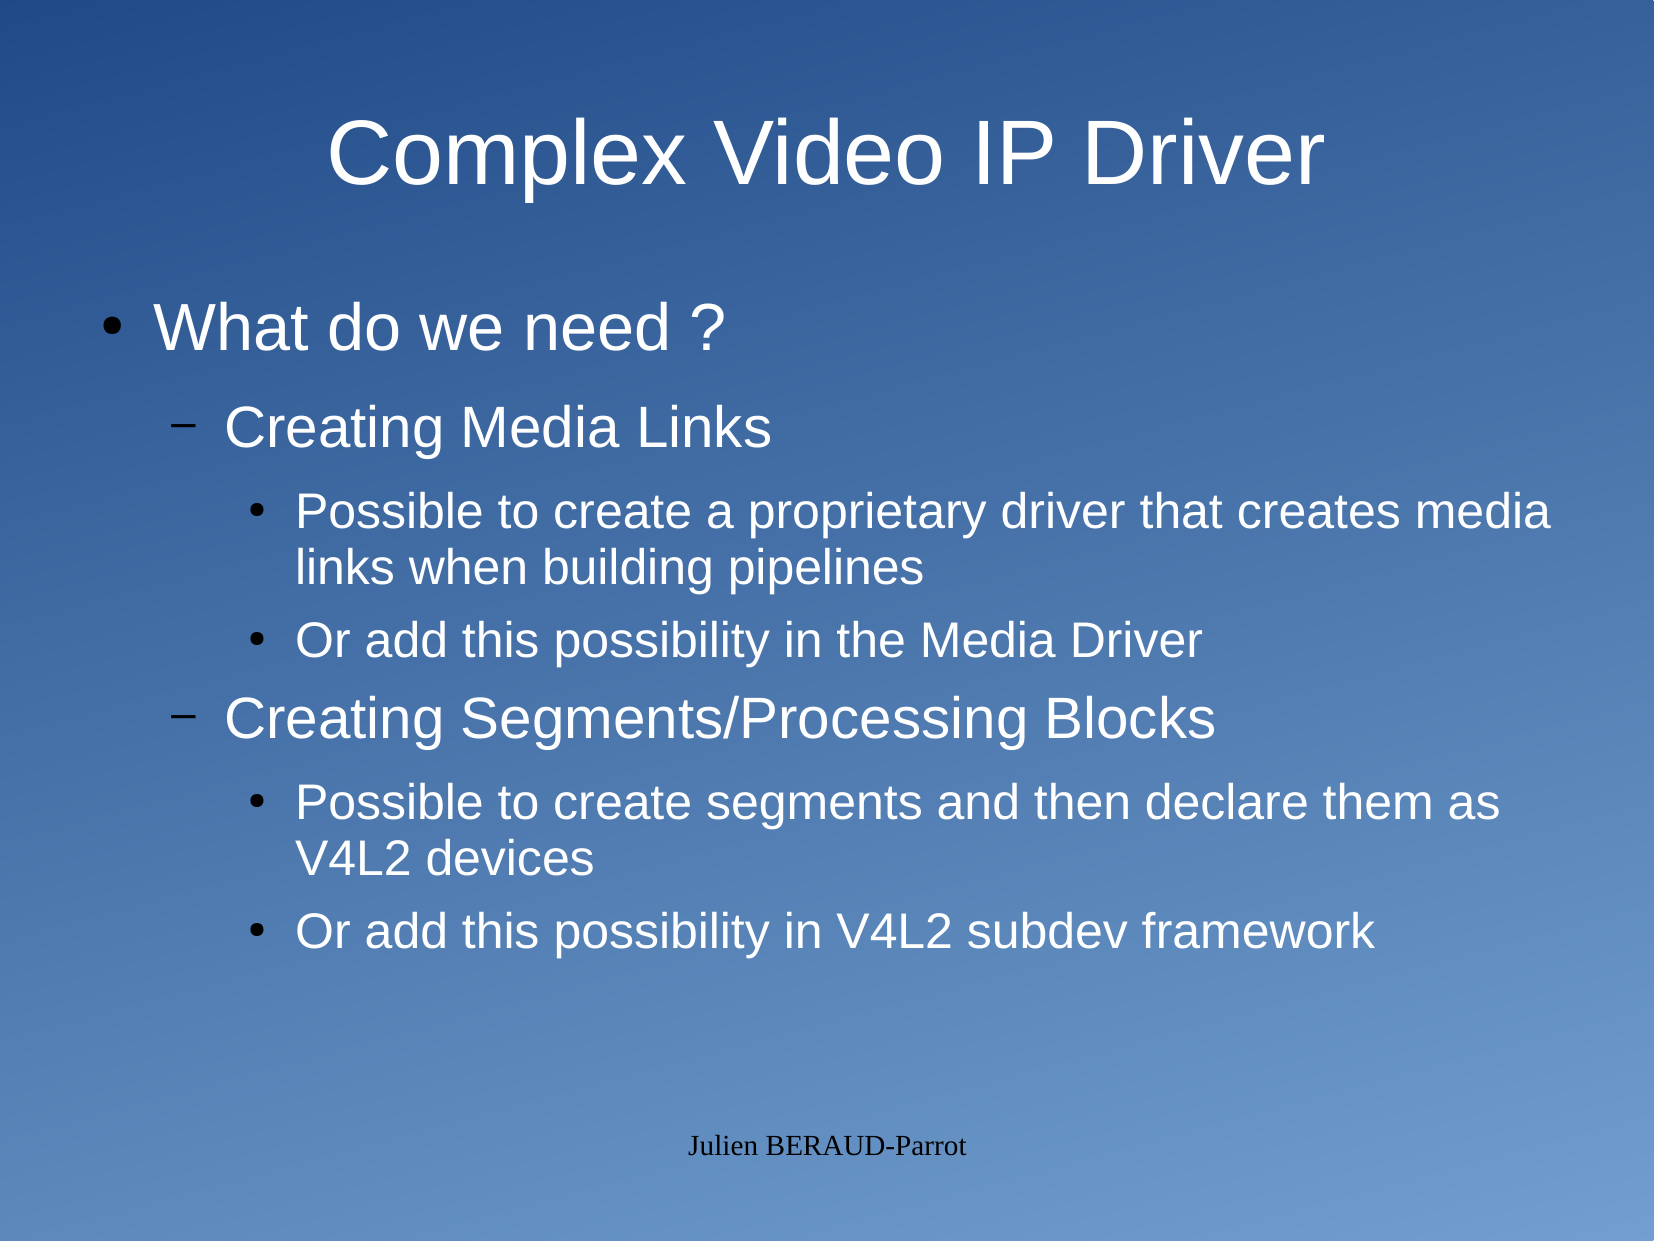

# Complex Video IP Driver
What do we need ?
Creating Media Links
Possible to create a proprietary driver that creates media links when building pipelines
Or add this possibility in the Media Driver
Creating Segments/Processing Blocks
Possible to create segments and then declare them as V4L2 devices
Or add this possibility in V4L2 subdev framework
Julien BERAUD-Parrot